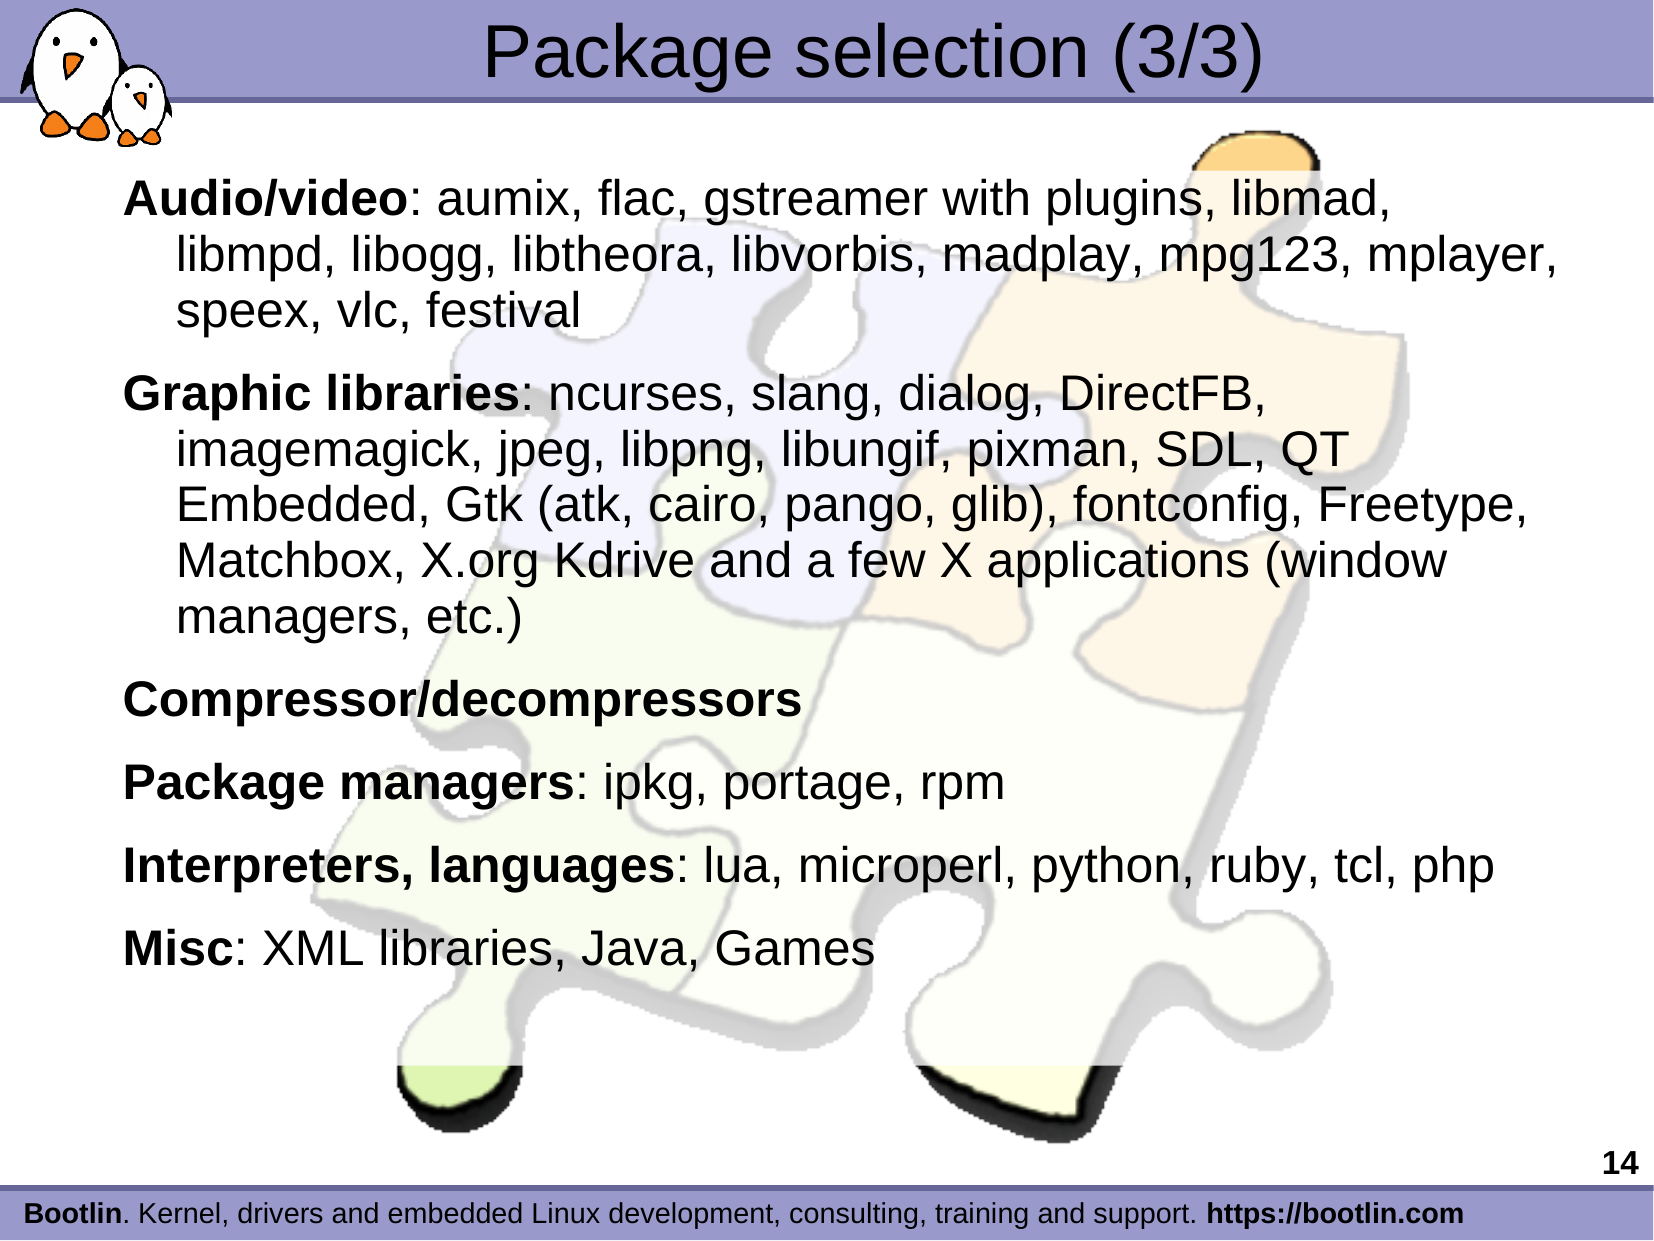

# Package selection (3/3)
Audio/video: aumix, flac, gstreamer with plugins, libmad, libmpd, libogg, libtheora, libvorbis, madplay, mpg123, mplayer, speex, vlc, festival
Graphic libraries: ncurses, slang, dialog, DirectFB, imagemagick, jpeg, libpng, libungif, pixman, SDL, QT Embedded, Gtk (atk, cairo, pango, glib), fontconfig, Freetype, Matchbox, X.org Kdrive and a few X applications (window managers, etc.)
Compressor/decompressors
Package managers: ipkg, portage, rpm
Interpreters, languages: lua, microperl, python, ruby, tcl, php
Misc: XML libraries, Java, Games